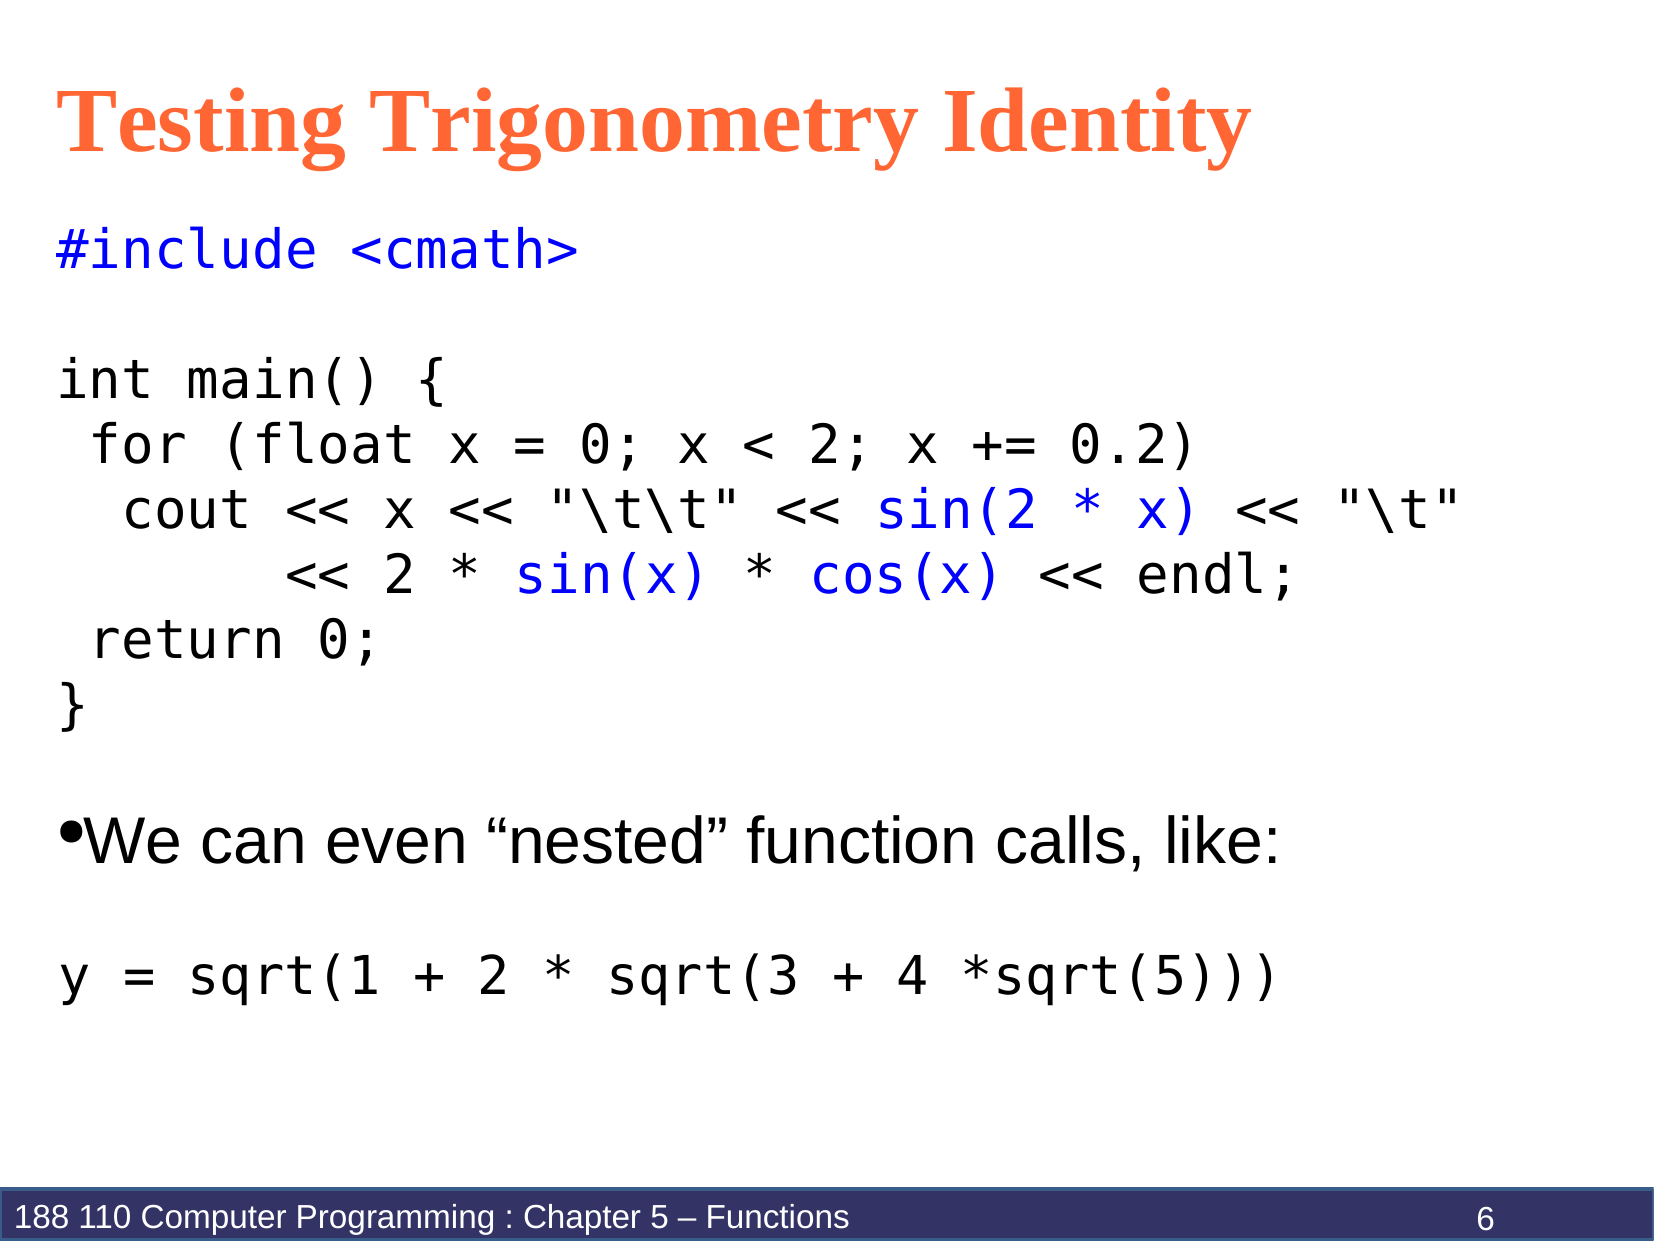

# Testing Trigonometry Identity
#include <cmath>
int main() {
 for (float x = 0; x < 2; x += 0.2)
 cout << x << "\t\t" << sin(2 * x) << "\t"
 << 2 * sin(x) * cos(x) << endl;
 return 0;
}
We can even “nested” function calls, like:
y = sqrt(1 + 2 * sqrt(3 + 4 *sqrt(5)))